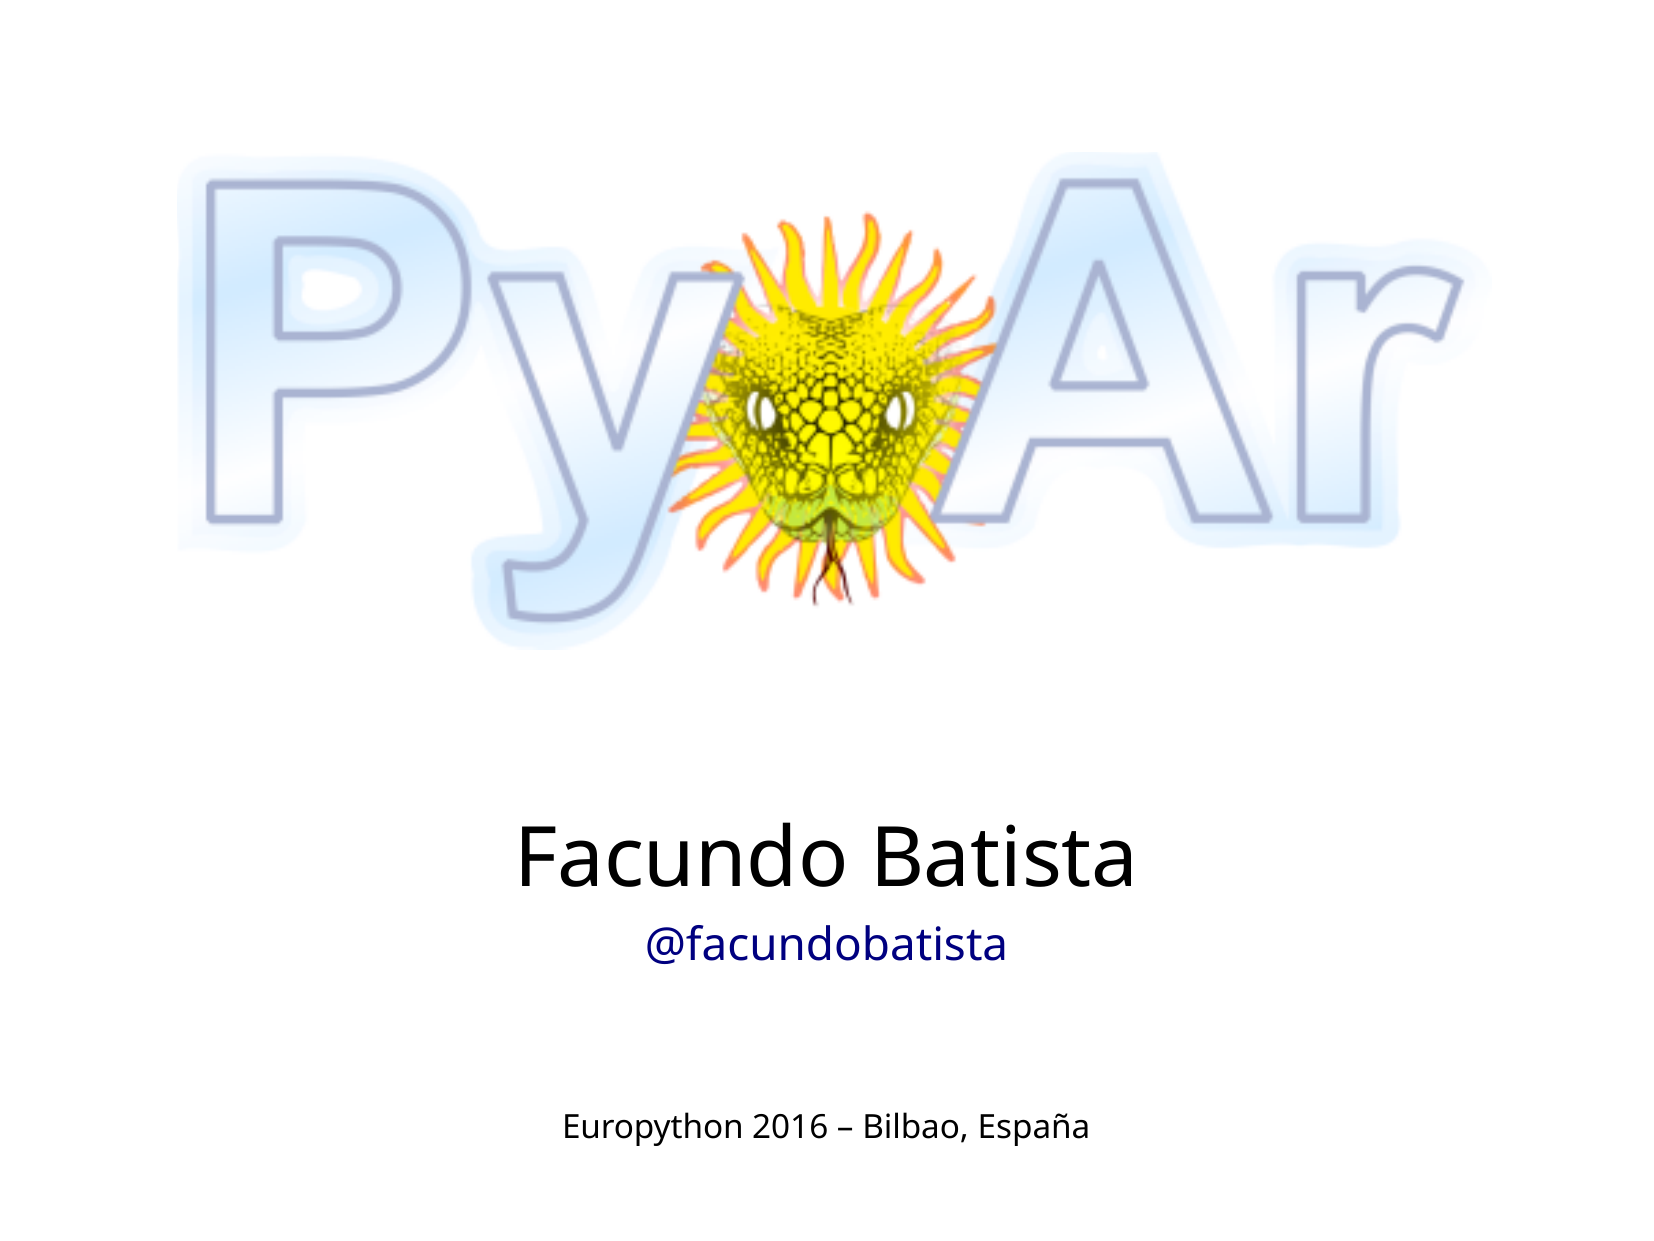

# Facundo Batista @facundobatista
Europython 2016 – Bilbao, España